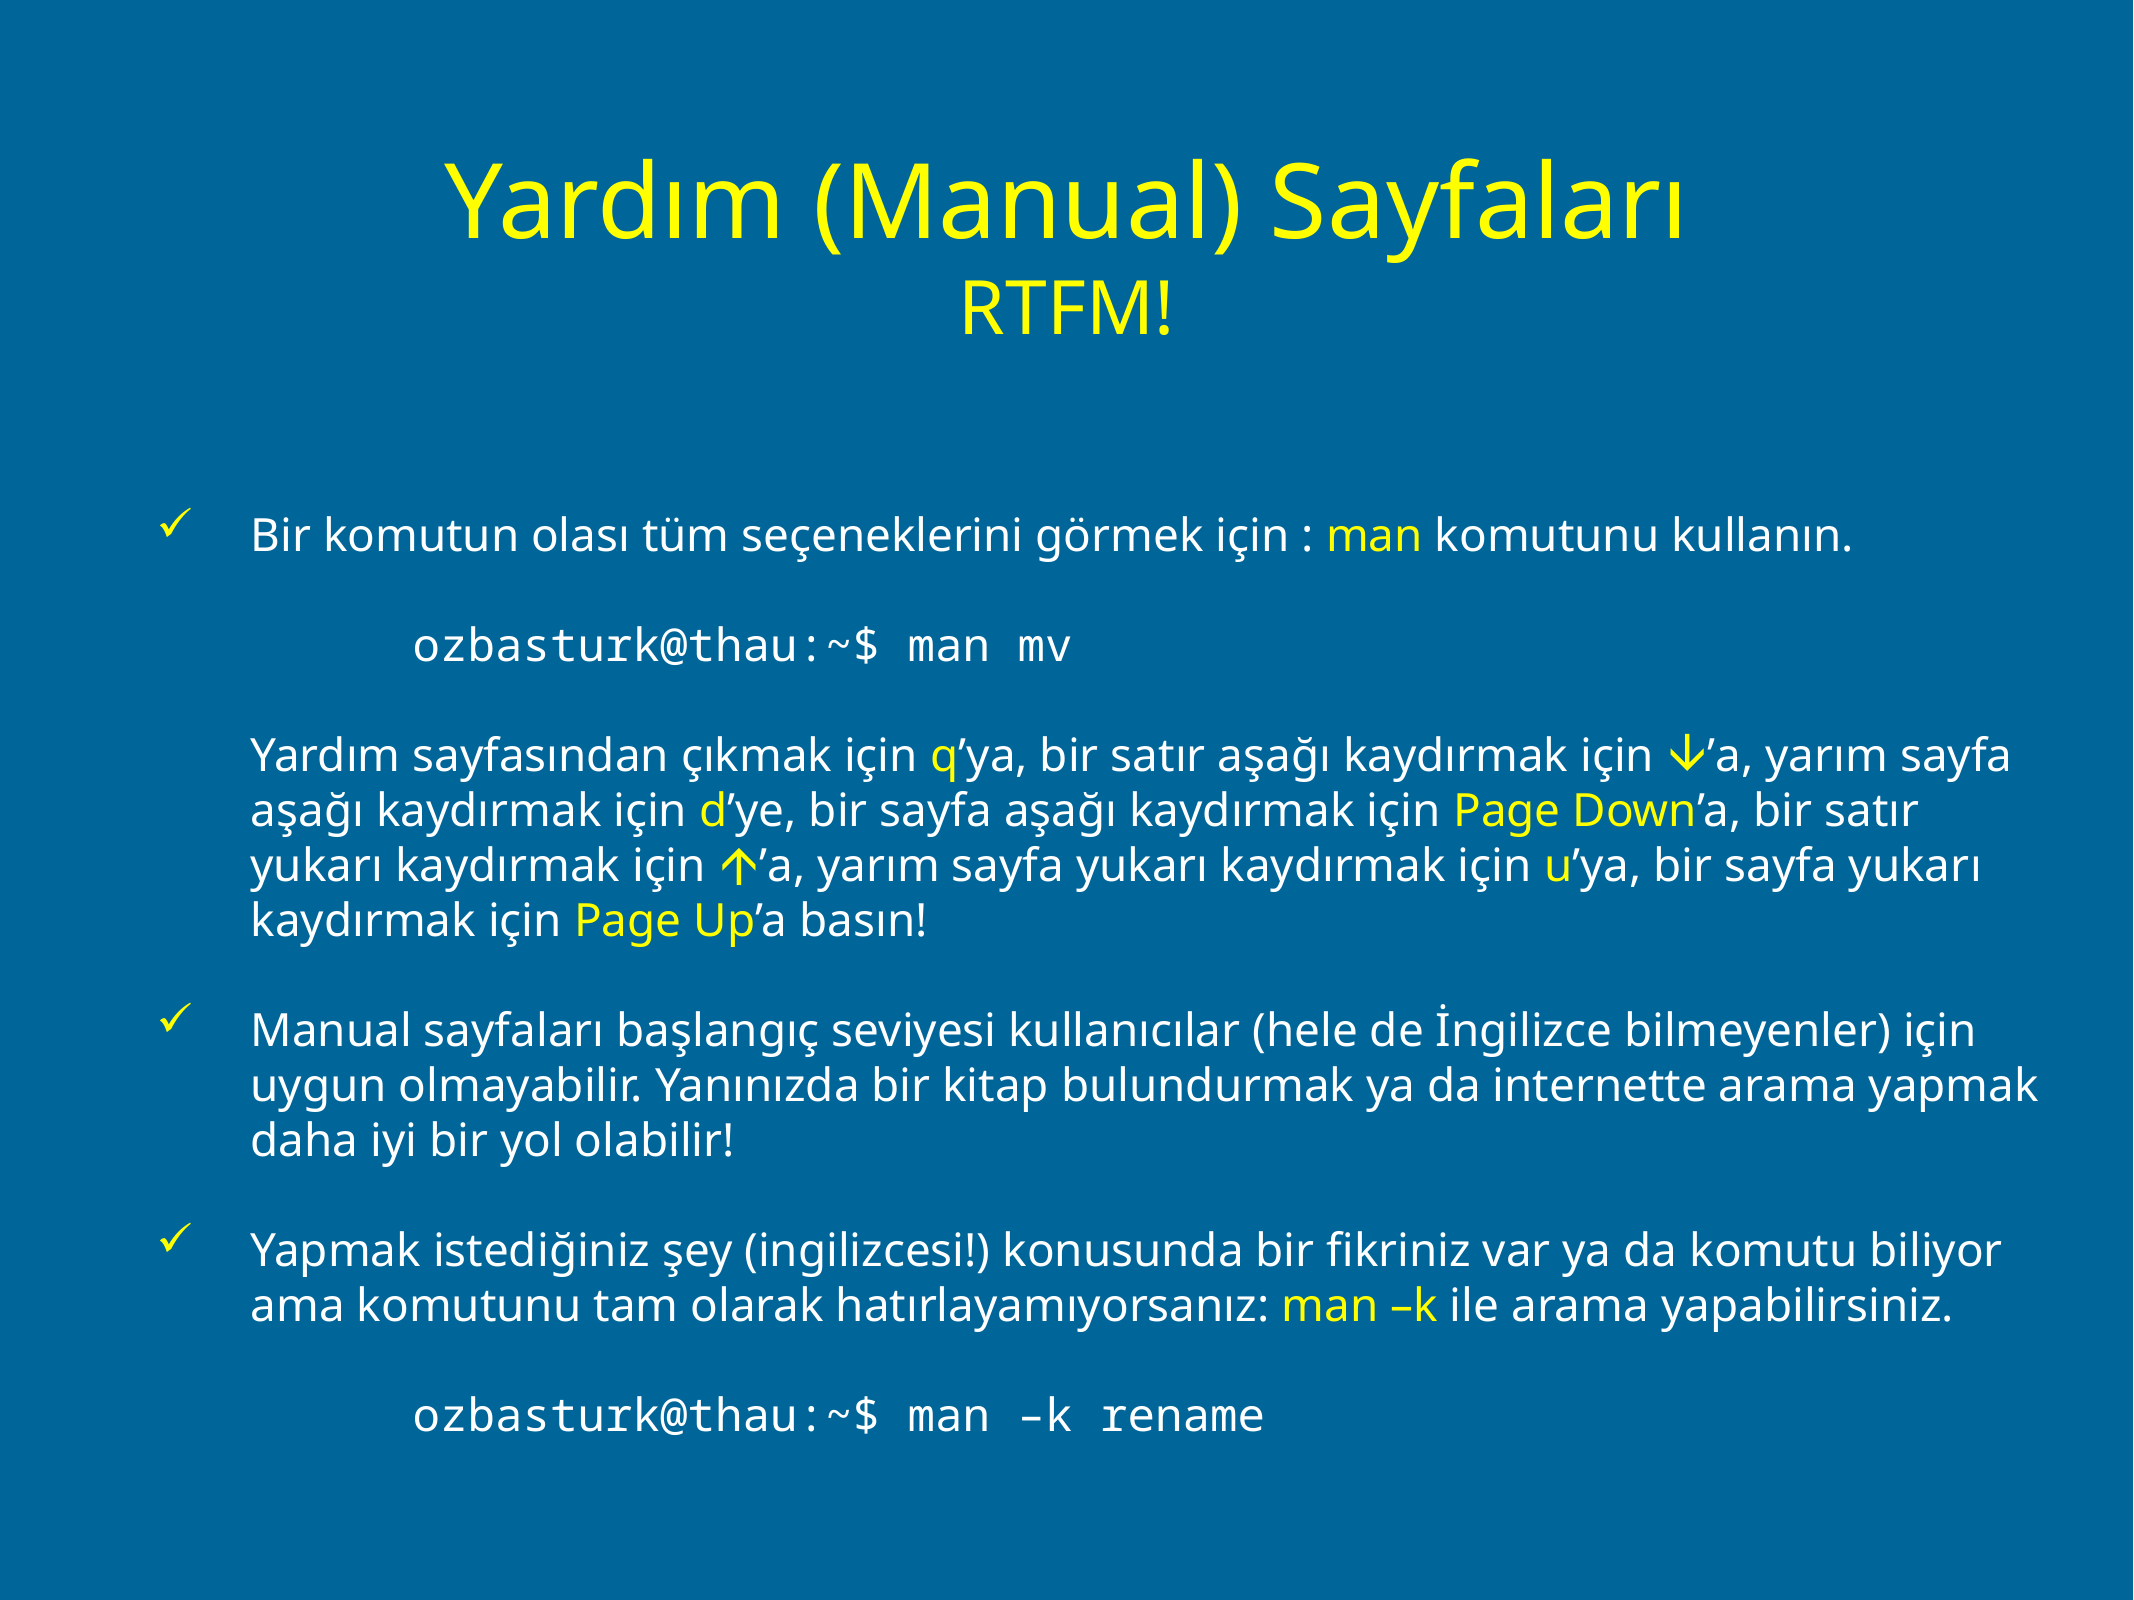

# Yardım (Manual) Sayfaları RTFM!
Bir komutun olası tüm seçeneklerini görmek için : man komutunu kullanın.
			ozbasturk@thau:~$ man mv
	Yardım sayfasından çıkmak için q’ya, bir satır aşağı kaydırmak için ’a, yarım sayfa aşağı kaydırmak için d’ye, bir sayfa aşağı kaydırmak için Page Down’a, bir satır yukarı kaydırmak için ’a, yarım sayfa yukarı kaydırmak için u’ya, bir sayfa yukarı kaydırmak için Page Up’a basın!
Manual sayfaları başlangıç seviyesi kullanıcılar (hele de İngilizce bilmeyenler) için uygun olmayabilir. Yanınızda bir kitap bulundurmak ya da internette arama yapmak daha iyi bir yol olabilir!
Yapmak istediğiniz şey (ingilizcesi!) konusunda bir fikriniz var ya da komutu biliyor ama komutunu tam olarak hatırlayamıyorsanız: man –k ile arama yapabilirsiniz.
			ozbasturk@thau:~$ man –k rename